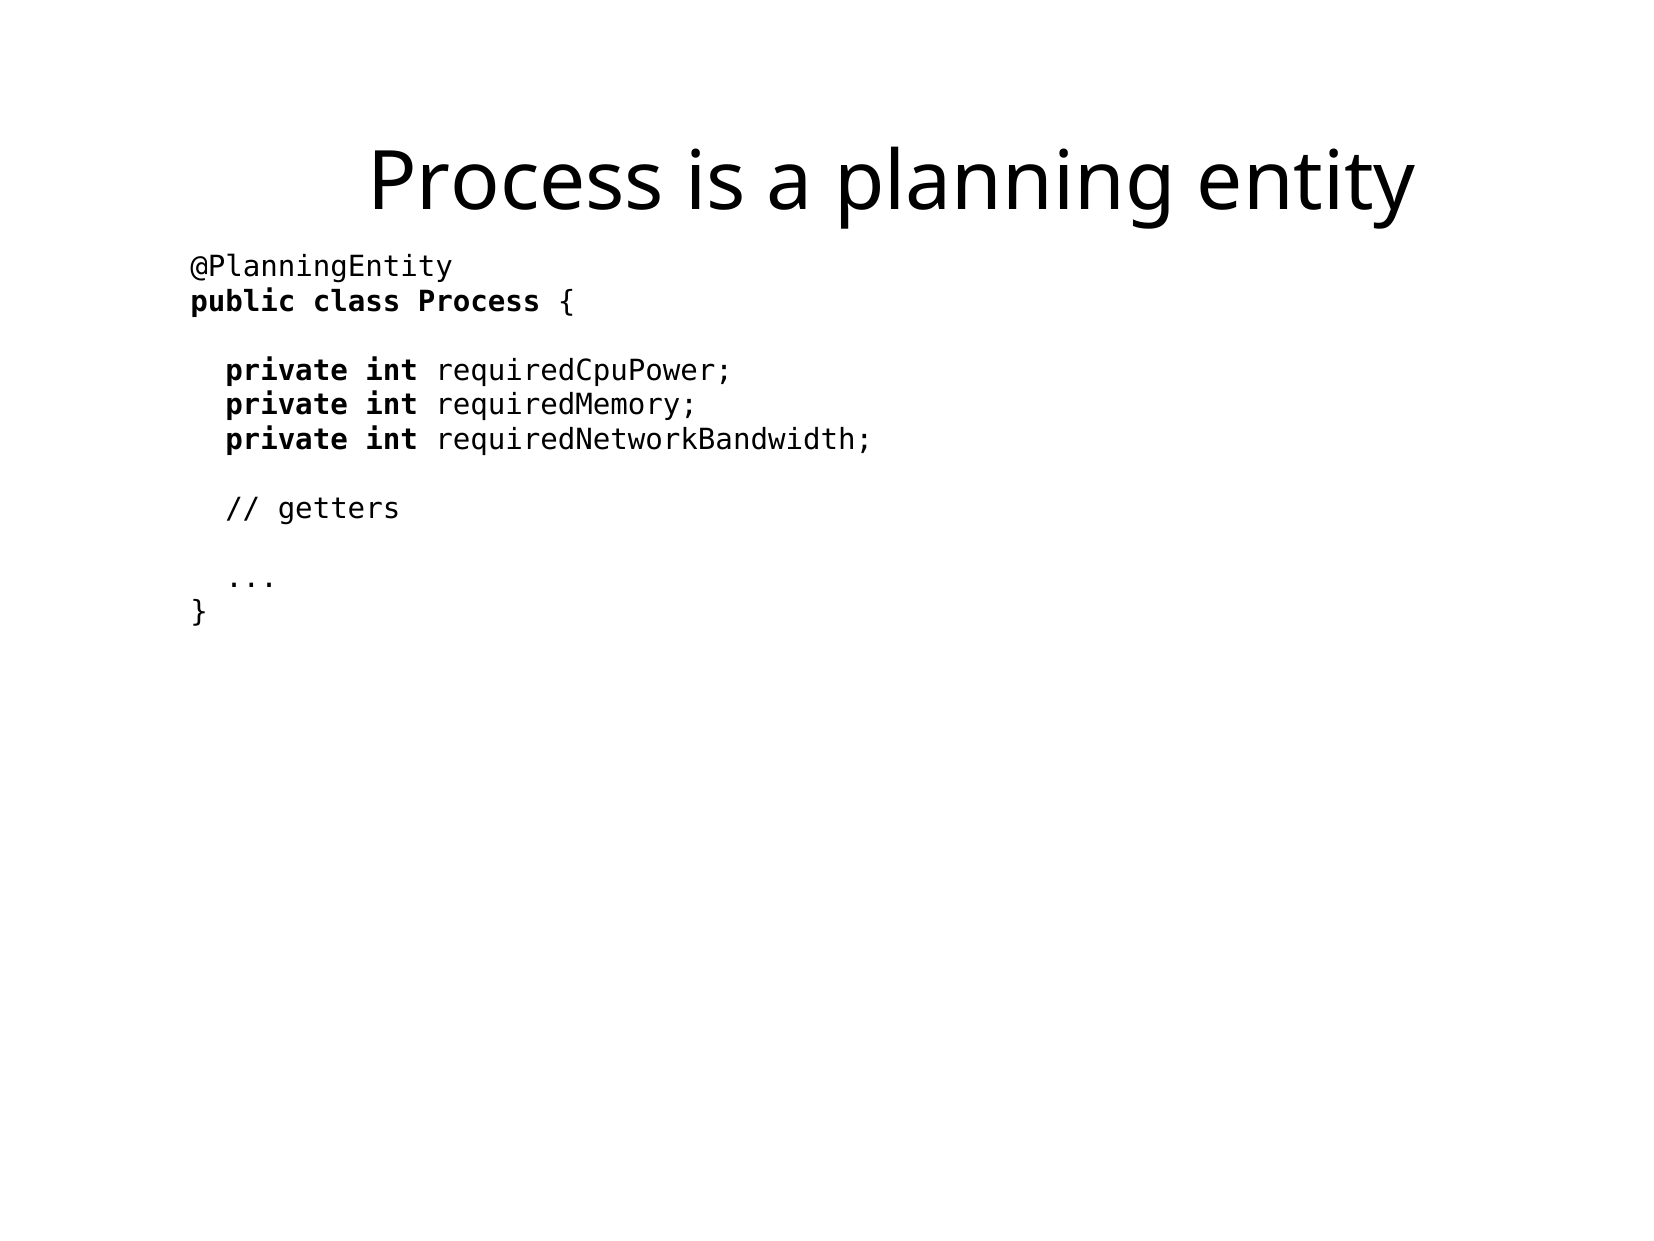

Process is a planning entity
@PlanningEntity
public class Process {
 private int requiredCpuPower;
 private int requiredMemory;
 private int requiredNetworkBandwidth;
 // getters
 ...
}